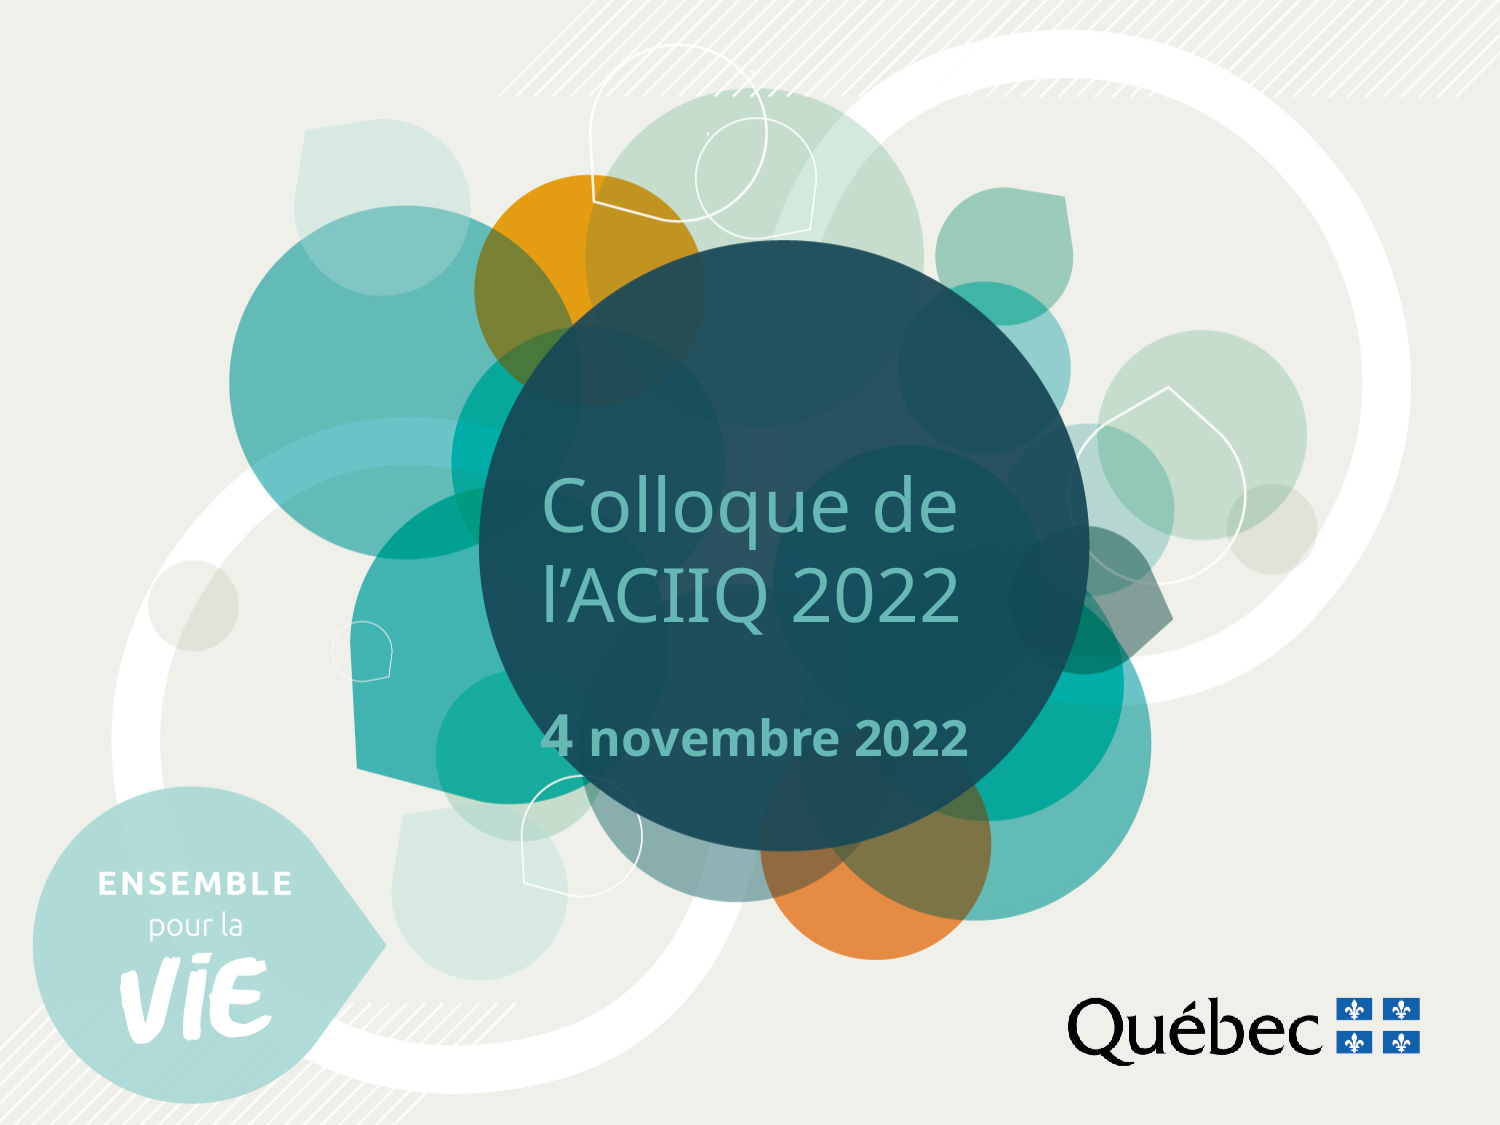

# Colloque de l’ACIIQ 2022 4 novembre 2022